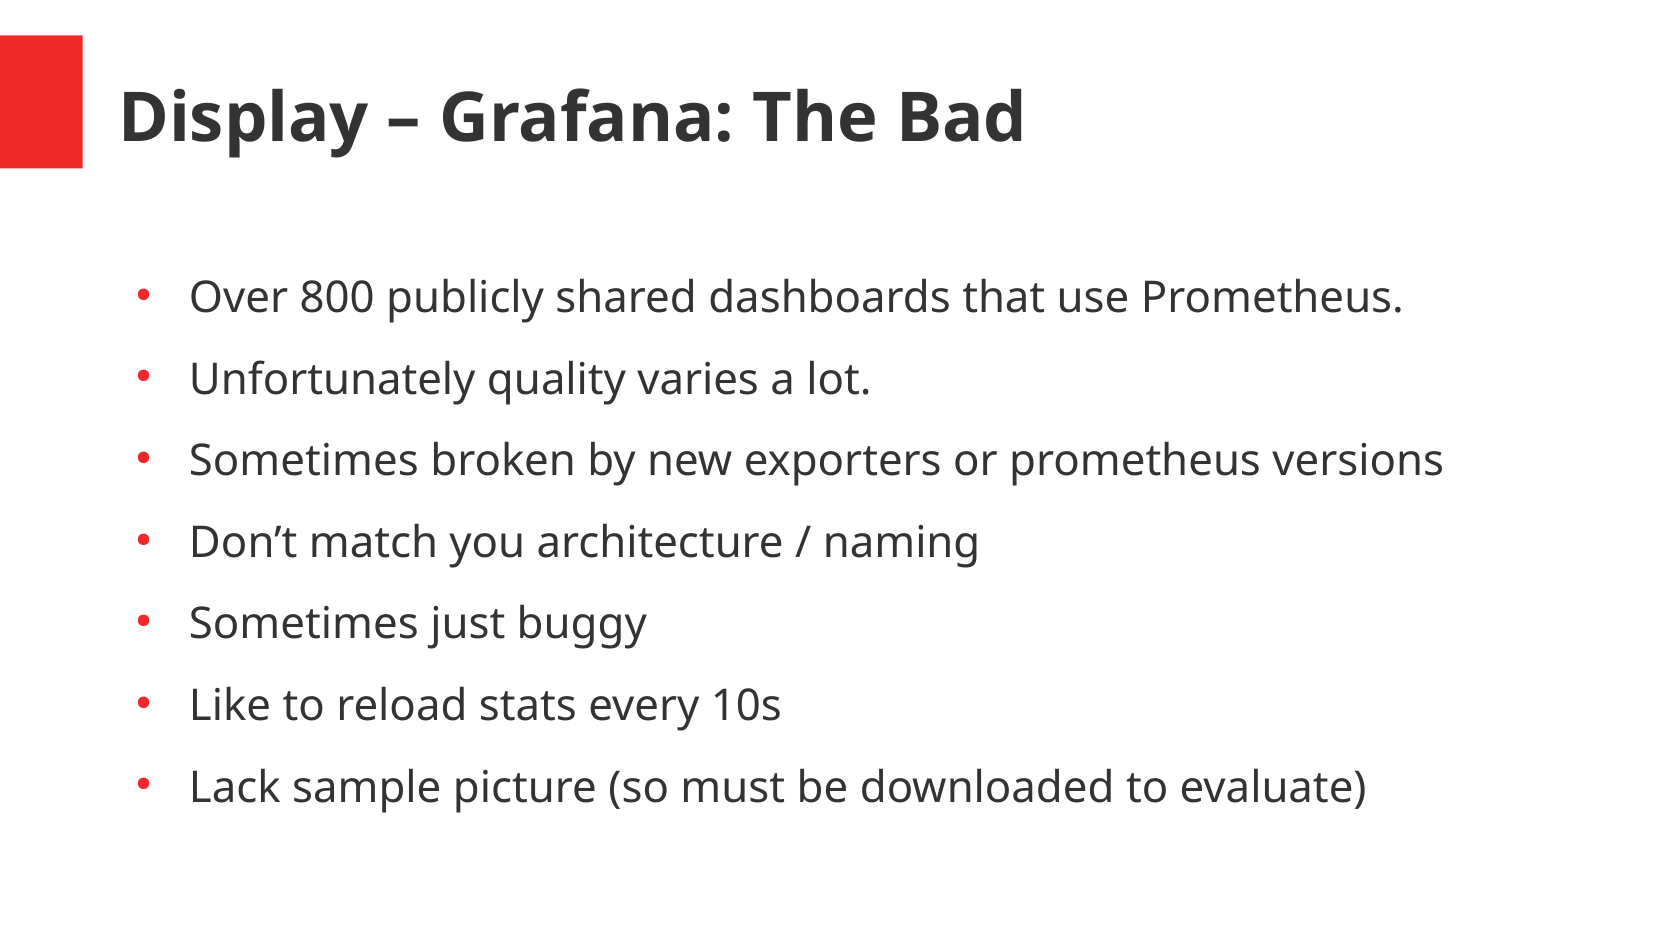

# Display – Grafana: The Bad
Over 800 publicly shared dashboards that use Prometheus.
Unfortunately quality varies a lot.
Sometimes broken by new exporters or prometheus versions
Don’t match you architecture / naming
Sometimes just buggy
Like to reload stats every 10s
Lack sample picture (so must be downloaded to evaluate)